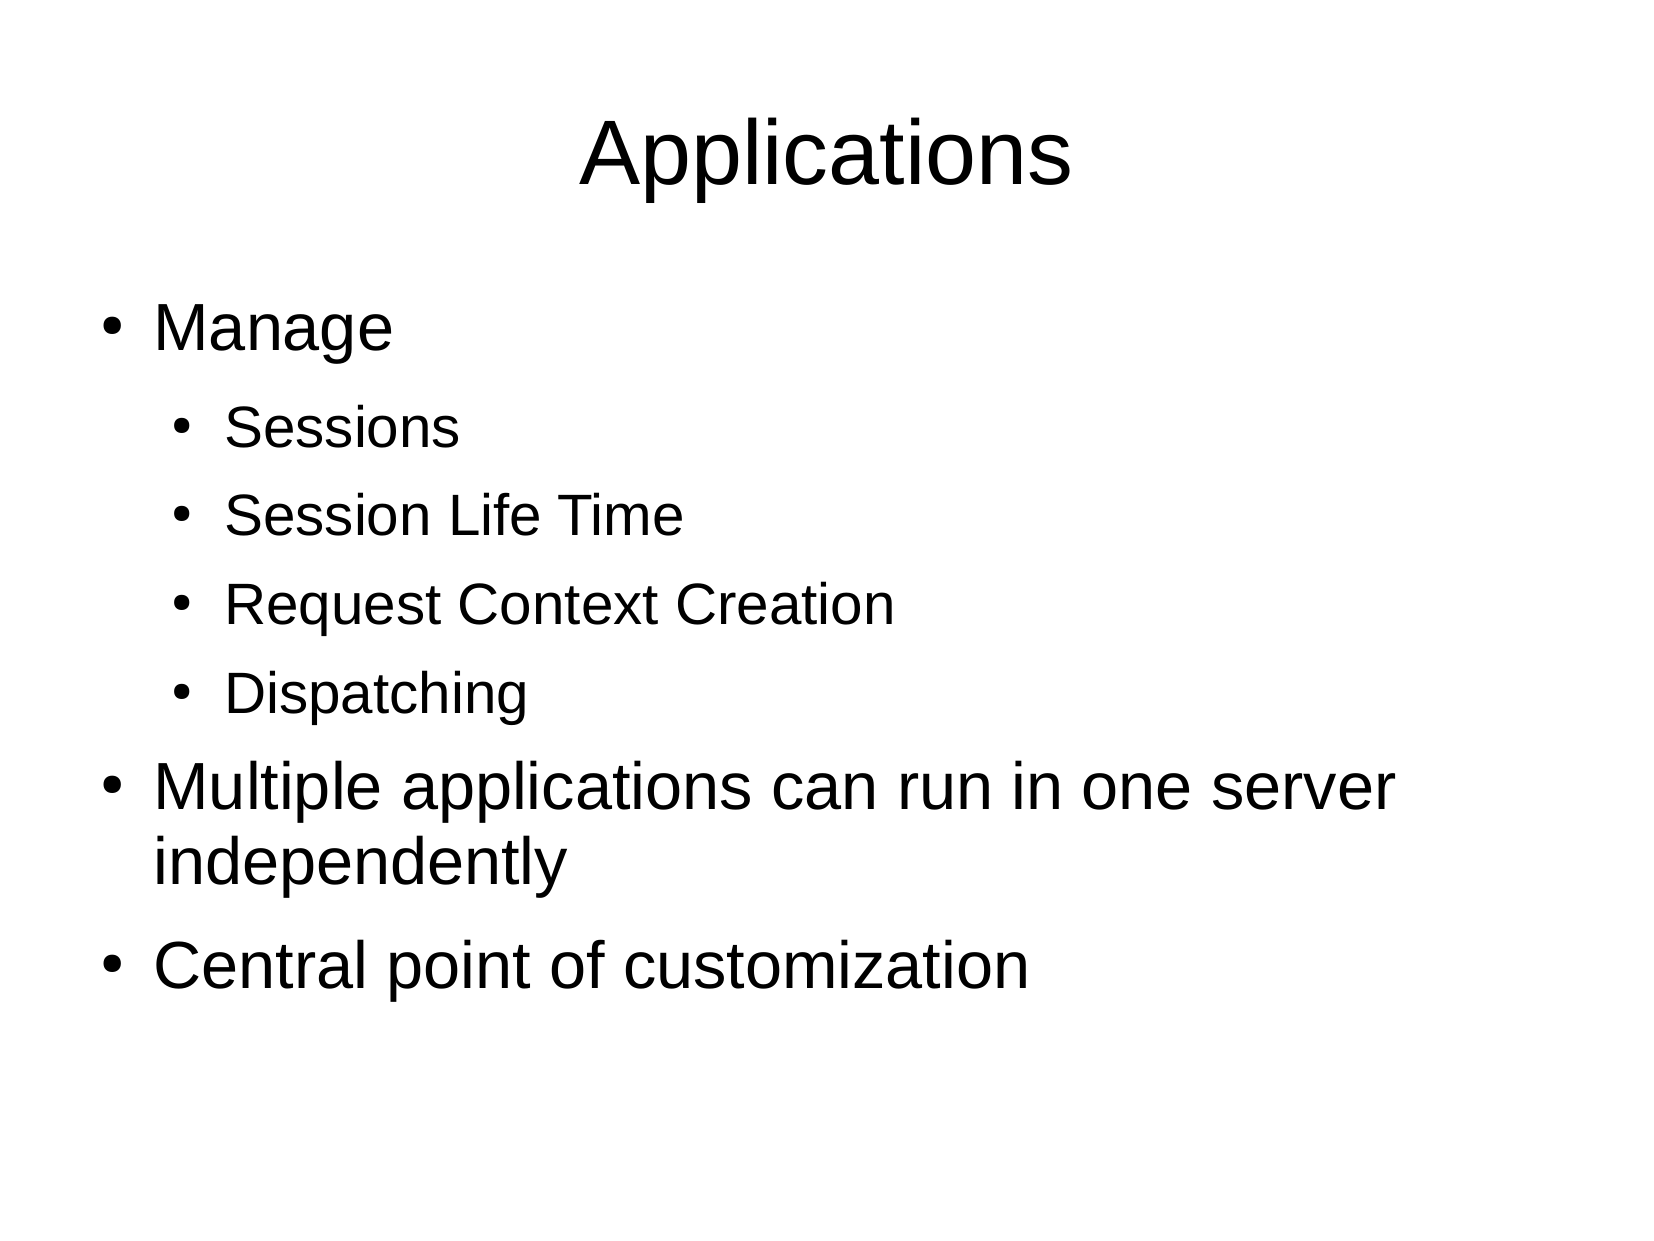

# Applications
Manage
Sessions
Session Life Time
Request Context Creation
Dispatching
Multiple applications can run in one server independently
Central point of customization